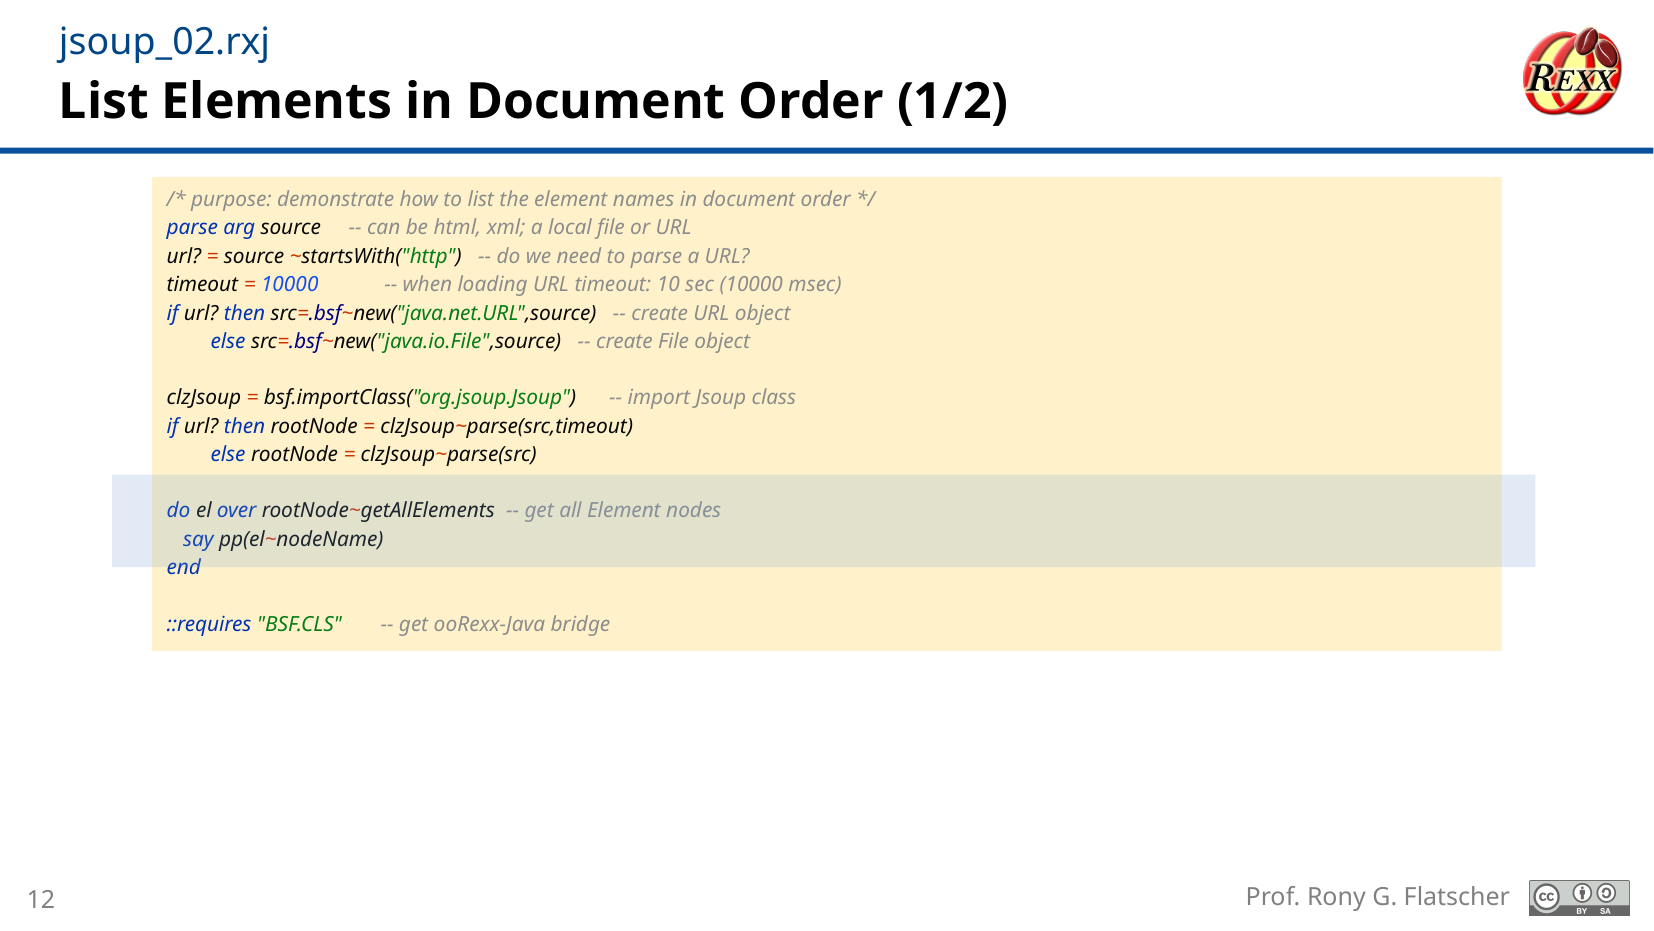

# jsoup_02.rxj List Elements in Document Order (1/2)
/* purpose: demonstrate how to list the element names in document order */
parse arg source -- can be html, xml; a local file or URL
url? = source ~startsWith("http") -- do we need to parse a URL?
timeout = 10000 -- when loading URL timeout: 10 sec (10000 msec)
if url? then src=.bsf~new("java.net.URL",source) -- create URL object
 else src=.bsf~new("java.io.File",source) -- create File object
clzJsoup = bsf.importClass("org.jsoup.Jsoup") -- import Jsoup class
if url? then rootNode = clzJsoup~parse(src,timeout)
 else rootNode = clzJsoup~parse(src)
do el over rootNode~getAllElements -- get all Element nodes
 say pp(el~nodeName)
end
::requires "BSF.CLS" -- get ooRexx-Java bridge